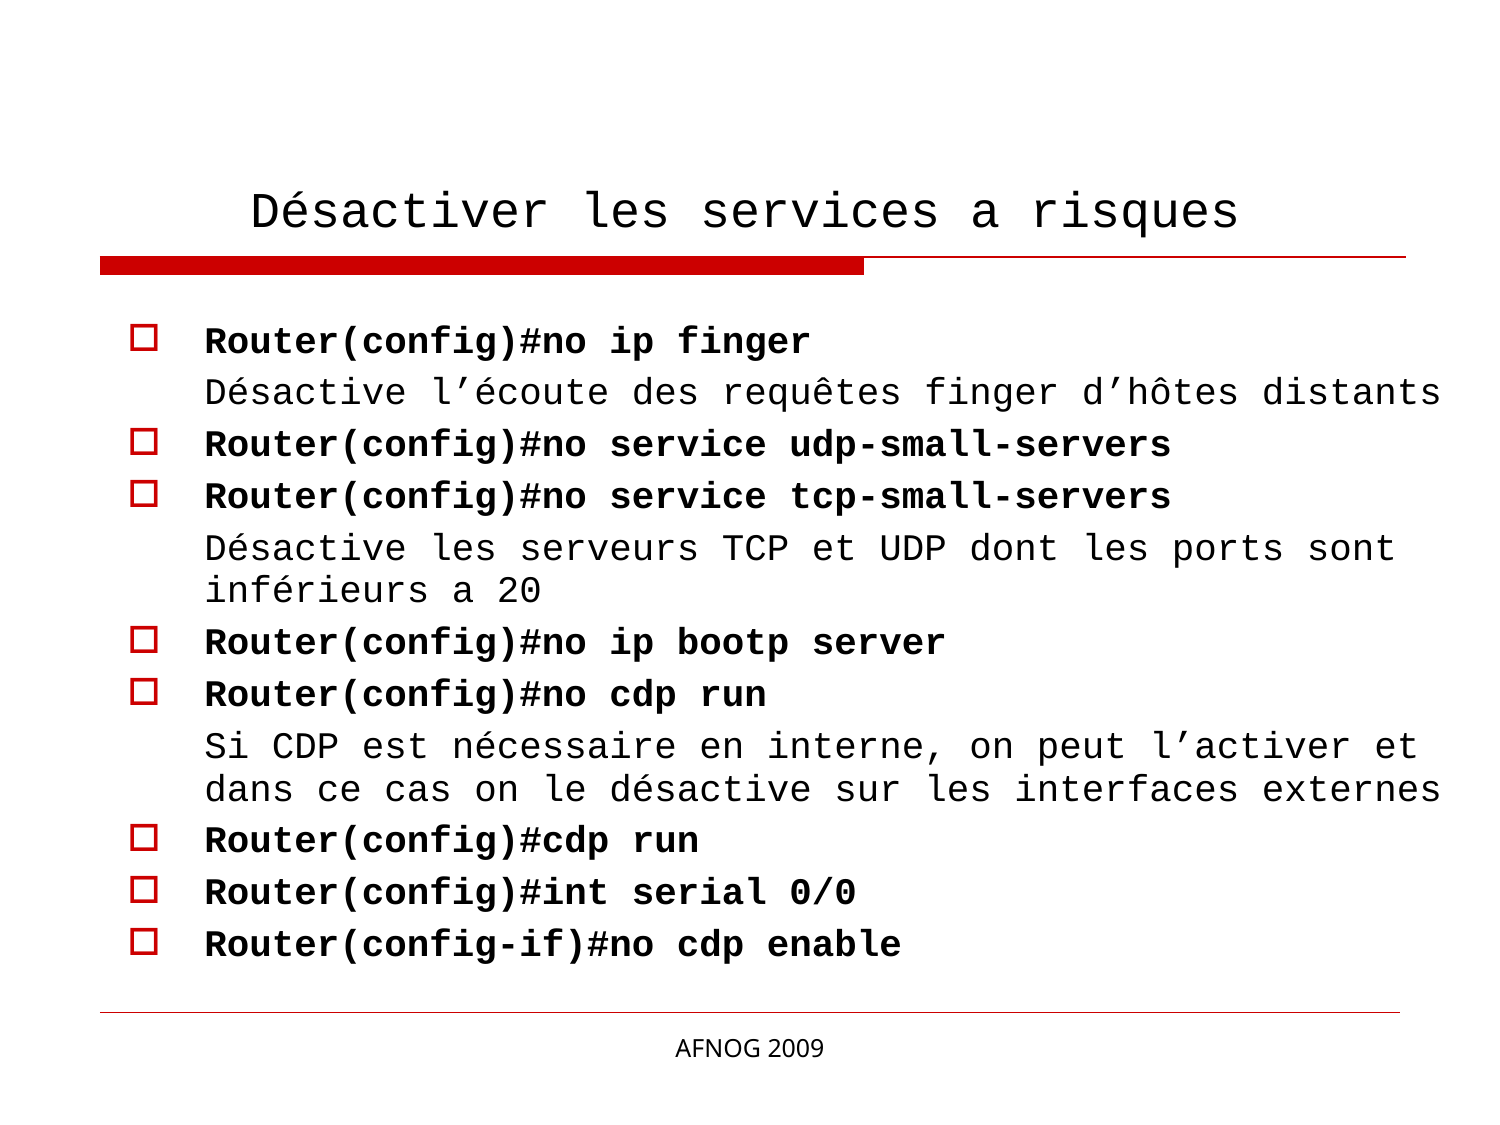

# Désactiver les services a risques
Router(config)#no ip finger
	Désactive l’écoute des requêtes finger d’hôtes distants
Router(config)#no service udp-small-servers
Router(config)#no service tcp-small-servers
	Désactive les serveurs TCP et UDP dont les ports sont inférieurs a 20
Router(config)#no ip bootp server
Router(config)#no cdp run
	Si CDP est nécessaire en interne, on peut l’activer et dans ce cas on le désactive sur les interfaces externes
Router(config)#cdp run
Router(config)#int serial 0/0
Router(config-if)#no cdp enable
AFNOG 2009